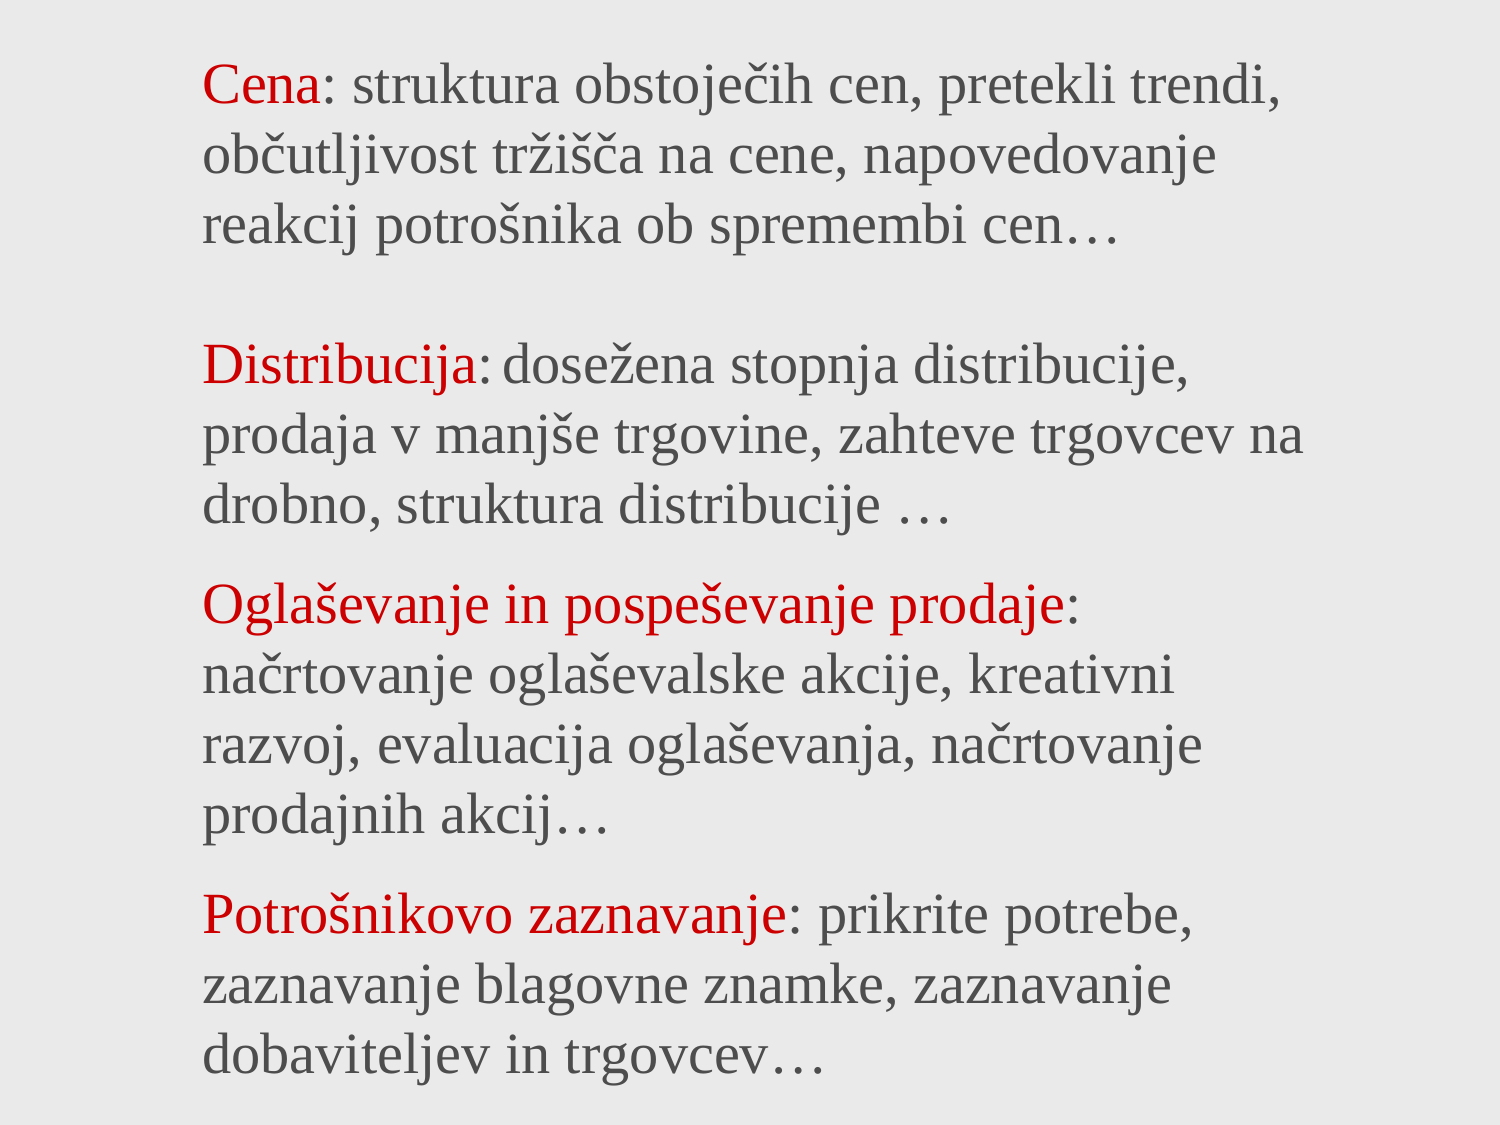

Cena:	struktura obstoječih cen, pretekli trendi, občutljivost tržišča na cene, napovedovanje reakcij potrošnika ob spremembi cen…
Distribucija:	dosežena stopnja distribucije, prodaja v manjše trgovine, zahteve trgovcev na drobno, struktura distribucije …
Oglaševanje in pospeševanje prodaje: 	načrtovanje oglaševalske akcije, kreativni razvoj, evaluacija oglaševanja, načrtovanje prodajnih akcij…
Potrošnikovo zaznavanje: prikrite potrebe, zaznavanje blagovne znamke, zaznavanje dobaviteljev in trgovcev…